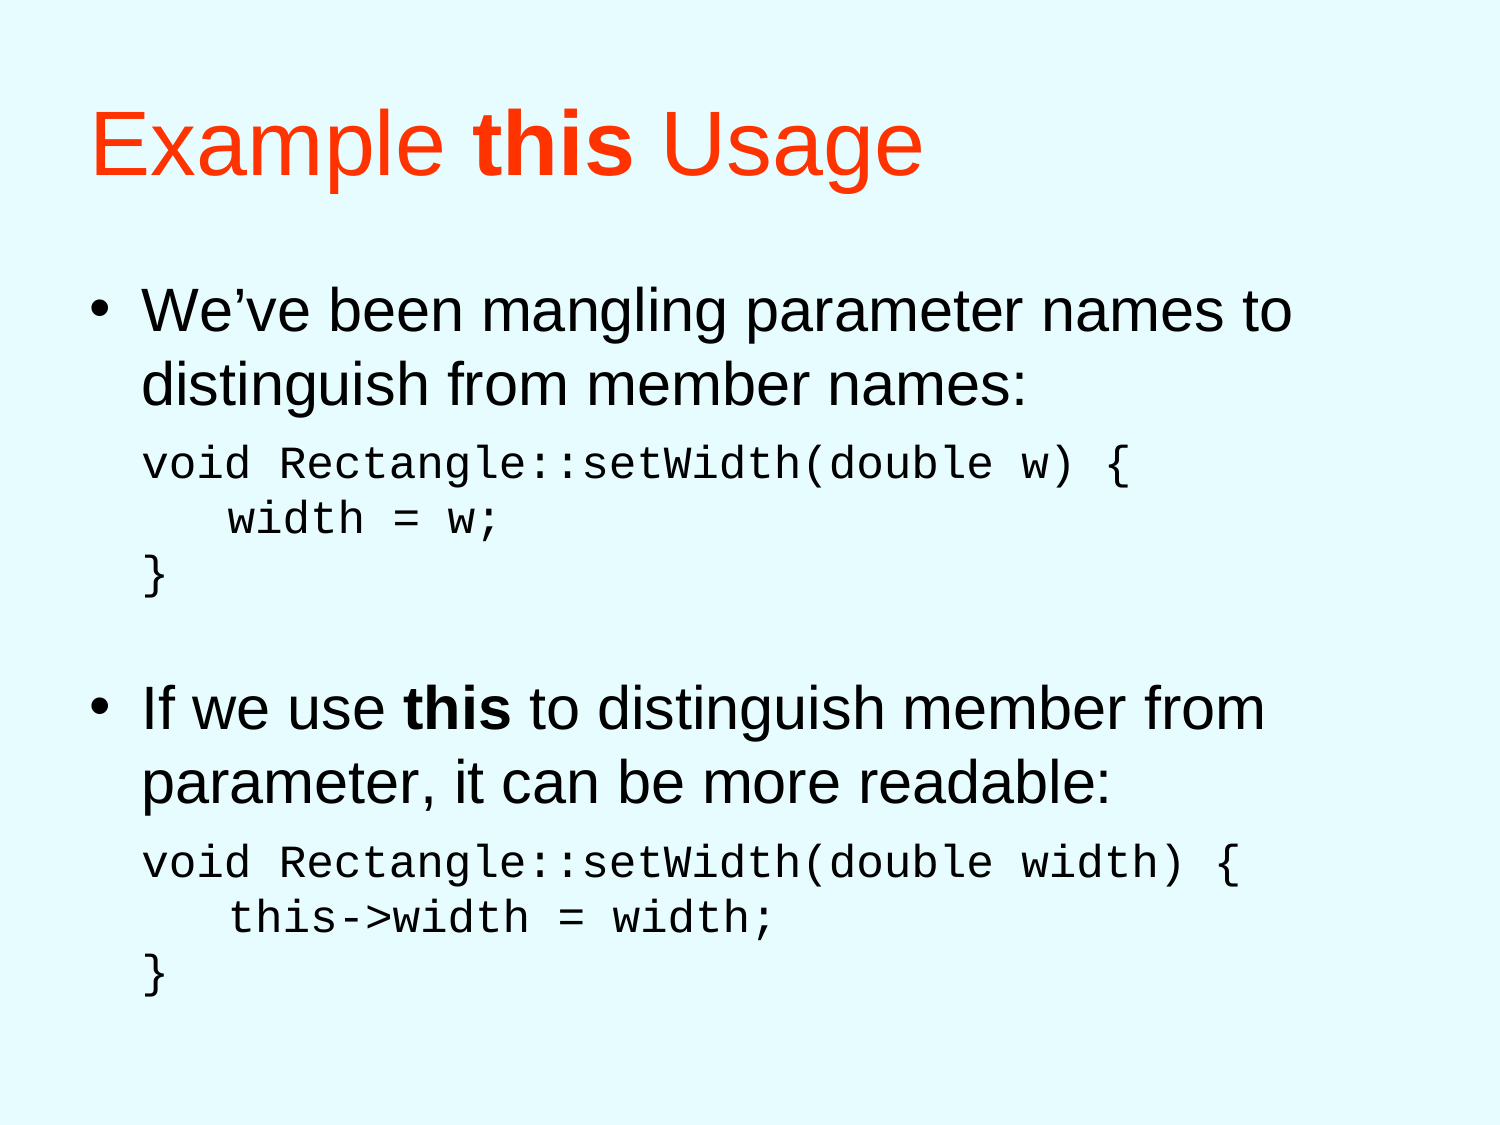

# Example this Usage
We’ve been mangling parameter names to distinguish from member names:
void Rectangle::setWidth(double w) {
	width = w;
}
If we use this to distinguish member from parameter, it can be more readable:
void Rectangle::setWidth(double width) {
	this->width = width;
}